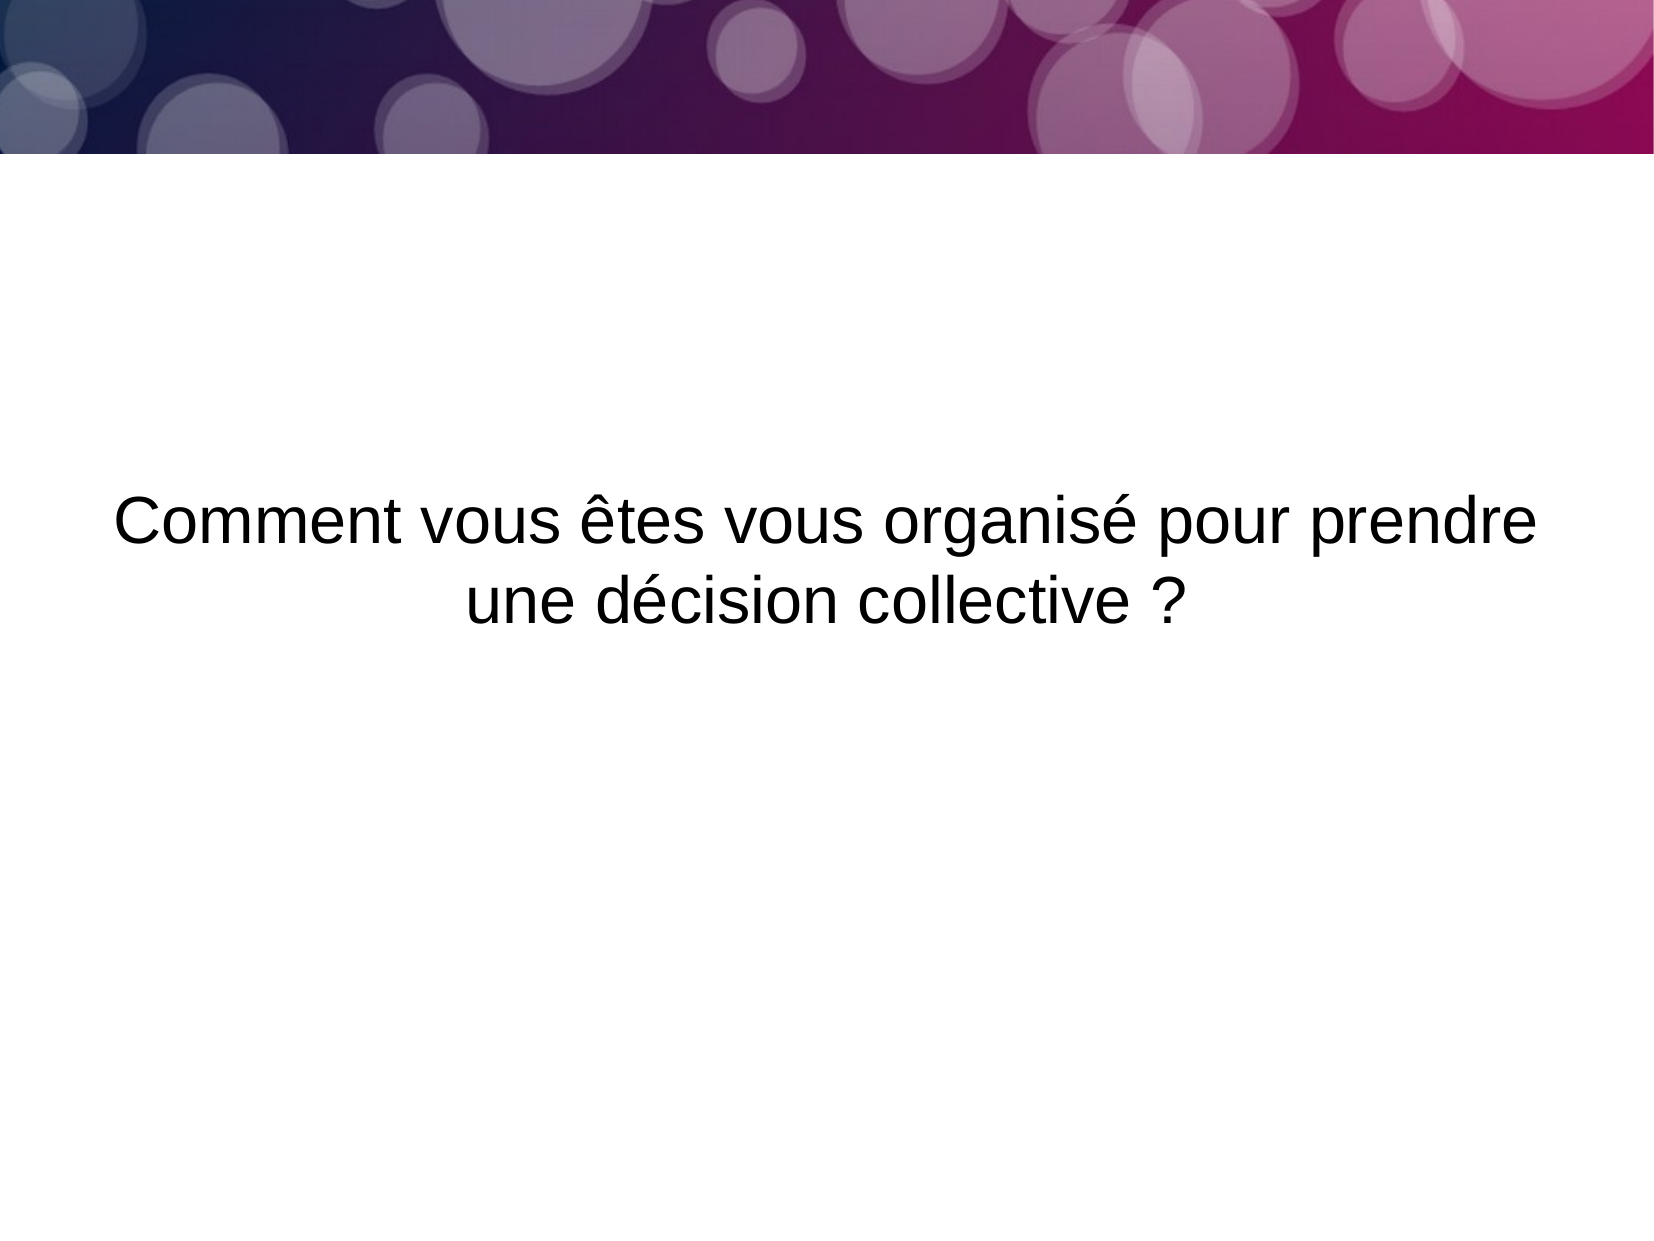

# Comment vous êtes vous organisé pour prendre une décision collective ?